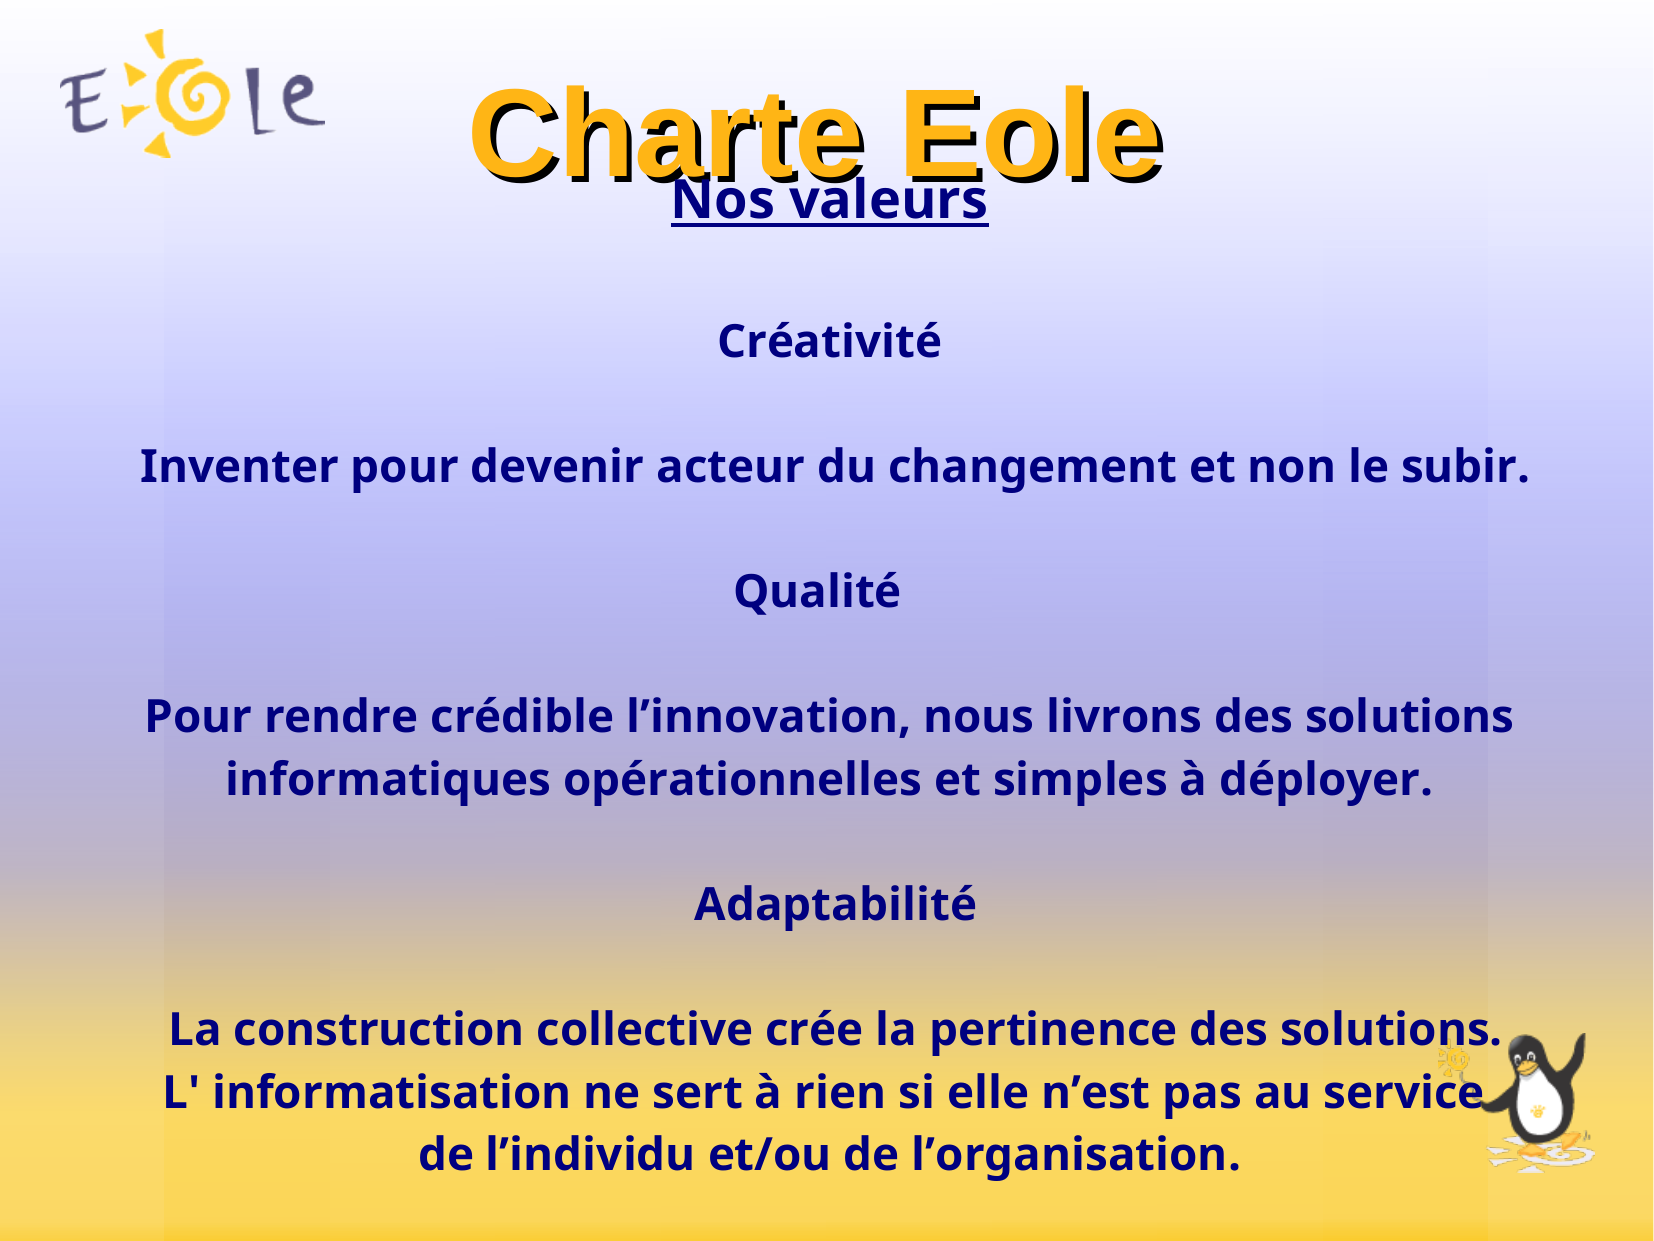

# Charte Eole
Nos valeurs
 Créativité
 Inventer pour devenir acteur du changement et non le subir.
Qualité
Pour rendre crédible l’innovation, nous livrons des solutions informatiques opérationnelles et simples à déployer.
 Adaptabilité
 La construction collective crée la pertinence des solutions.
L' informatisation ne sert à rien si elle n’est pas au service
de l’individu et/ou de l’organisation.